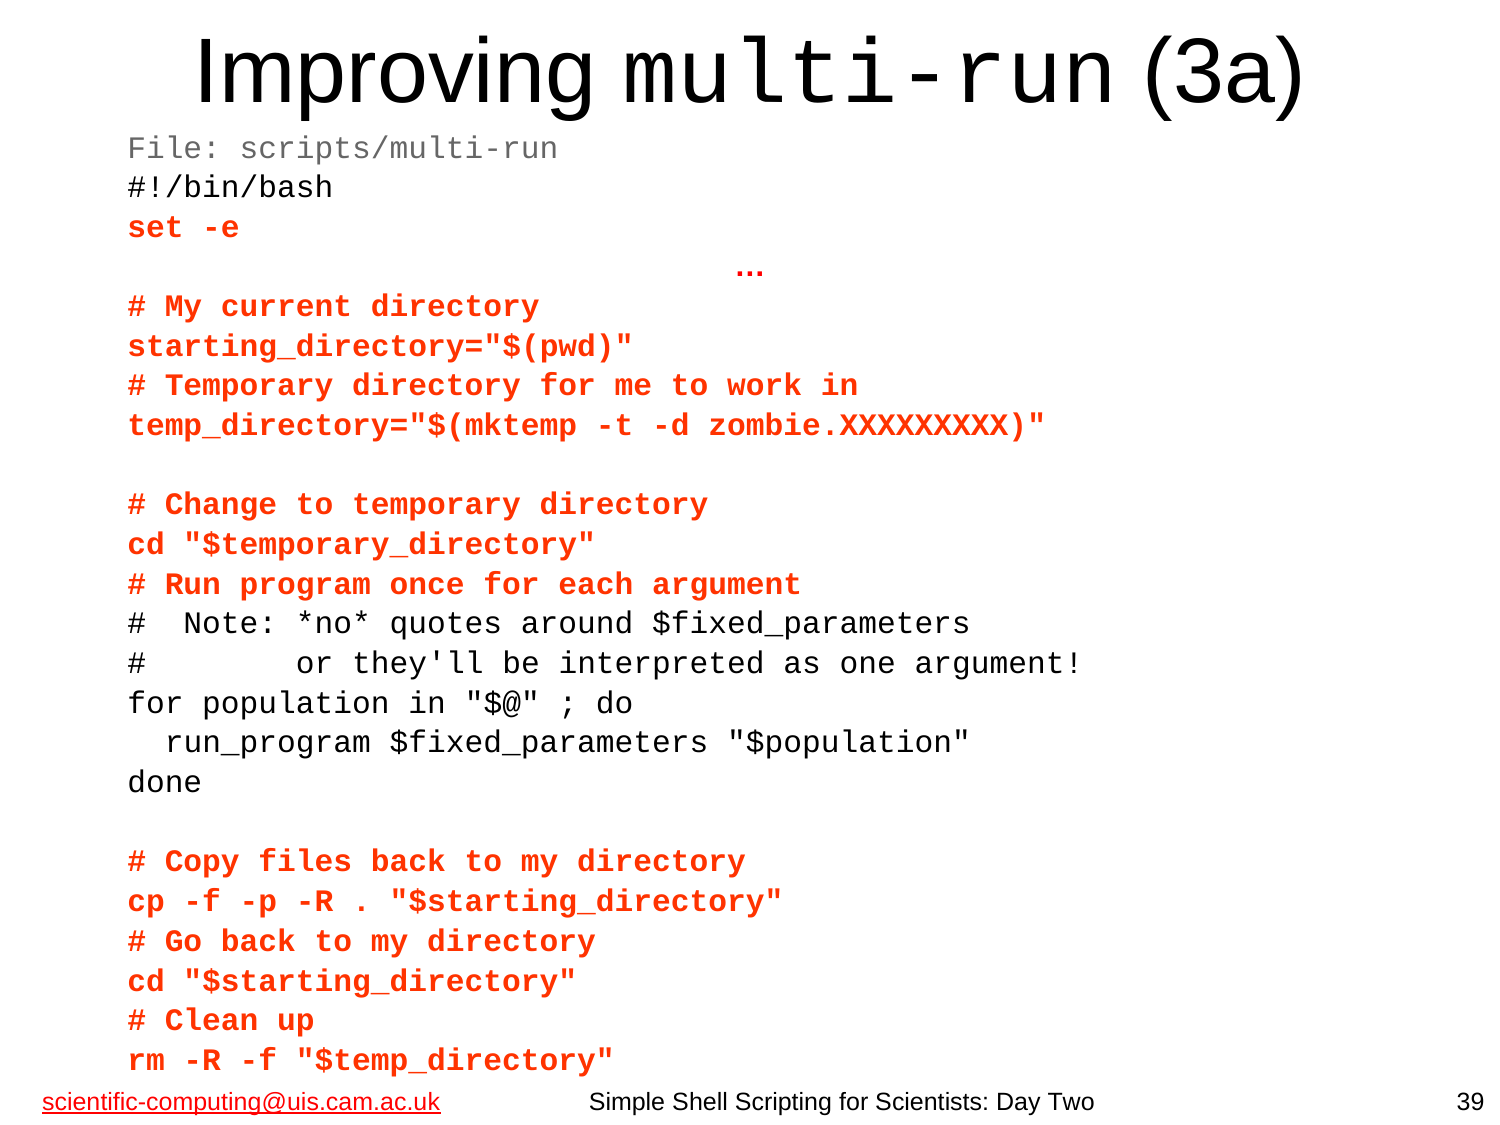

# Improving multi-run (3a)
File: scripts/multi-run
#!/bin/bash
set -e
…
# My current directory
starting_directory="$(pwd)"
# Temporary directory for me to work in
temp_directory="$(mktemp -t -d zombie.XXXXXXXXX)"
# Change to temporary directory
cd "$temporary_directory"
# Run program once for each argument
# Note: *no* quotes around $fixed_parameters
# or they'll be interpreted as one argument!
for population in "$@" ; do
 run_program $fixed_parameters "$population"
done
# Copy files back to my directory
cp -f -p -R . "$starting_directory"
# Go back to my directory
cd "$starting_directory"
# Clean up
rm -R -f "$temp_directory"
escience-support@ucs.cam.ac.uk	Simple Shell Scripting for Scientists: Day Two
39